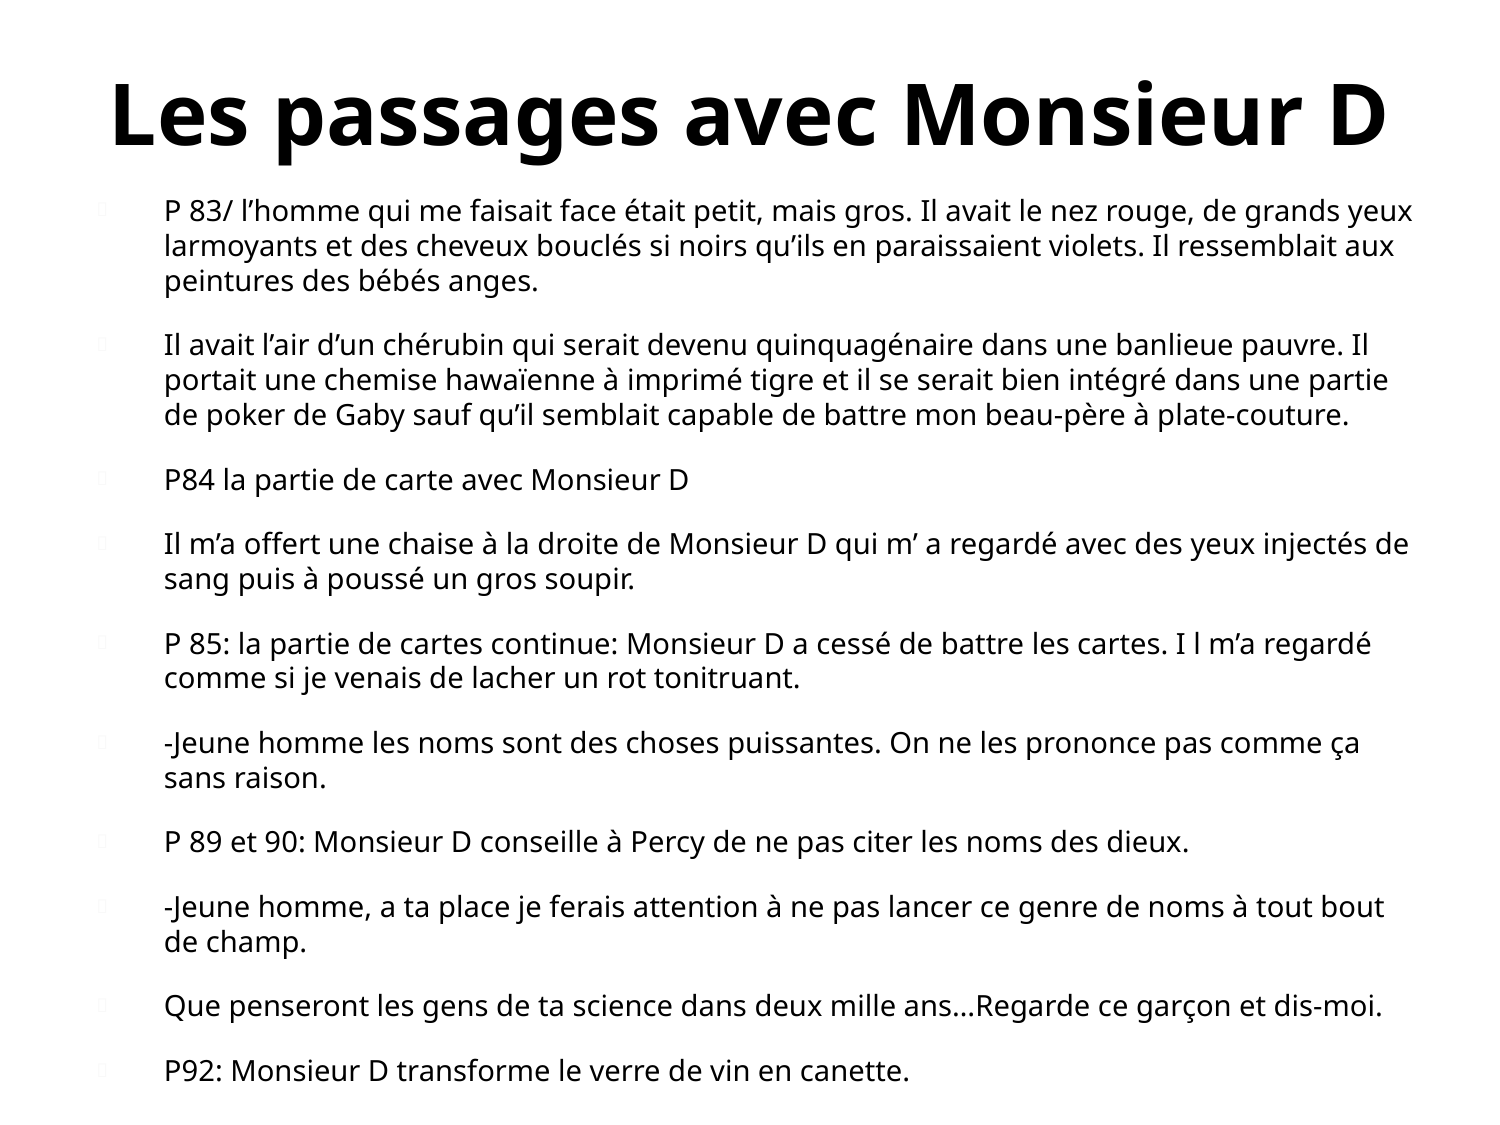

# Les passages avec Monsieur D
P 83/ l’homme qui me faisait face était petit, mais gros. Il avait le nez rouge, de grands yeux larmoyants et des cheveux bouclés si noirs qu’ils en paraissaient violets. Il ressemblait aux peintures des bébés anges.
Il avait l’air d’un chérubin qui serait devenu quinquagénaire dans une banlieue pauvre. Il portait une chemise hawaïenne à imprimé tigre et il se serait bien intégré dans une partie de poker de Gaby sauf qu’il semblait capable de battre mon beau-père à plate-couture.
P84 la partie de carte avec Monsieur D
Il m’a offert une chaise à la droite de Monsieur D qui m’ a regardé avec des yeux injectés de sang puis à poussé un gros soupir.
P 85: la partie de cartes continue: Monsieur D a cessé de battre les cartes. I l m’a regardé comme si je venais de lacher un rot tonitruant.
-Jeune homme les noms sont des choses puissantes. On ne les prononce pas comme ça sans raison.
P 89 et 90: Monsieur D conseille à Percy de ne pas citer les noms des dieux.
-Jeune homme, a ta place je ferais attention à ne pas lancer ce genre de noms à tout bout de champ.
Que penseront les gens de ta science dans deux mille ans…Regarde ce garçon et dis-moi.
P92: Monsieur D transforme le verre de vin en canette.